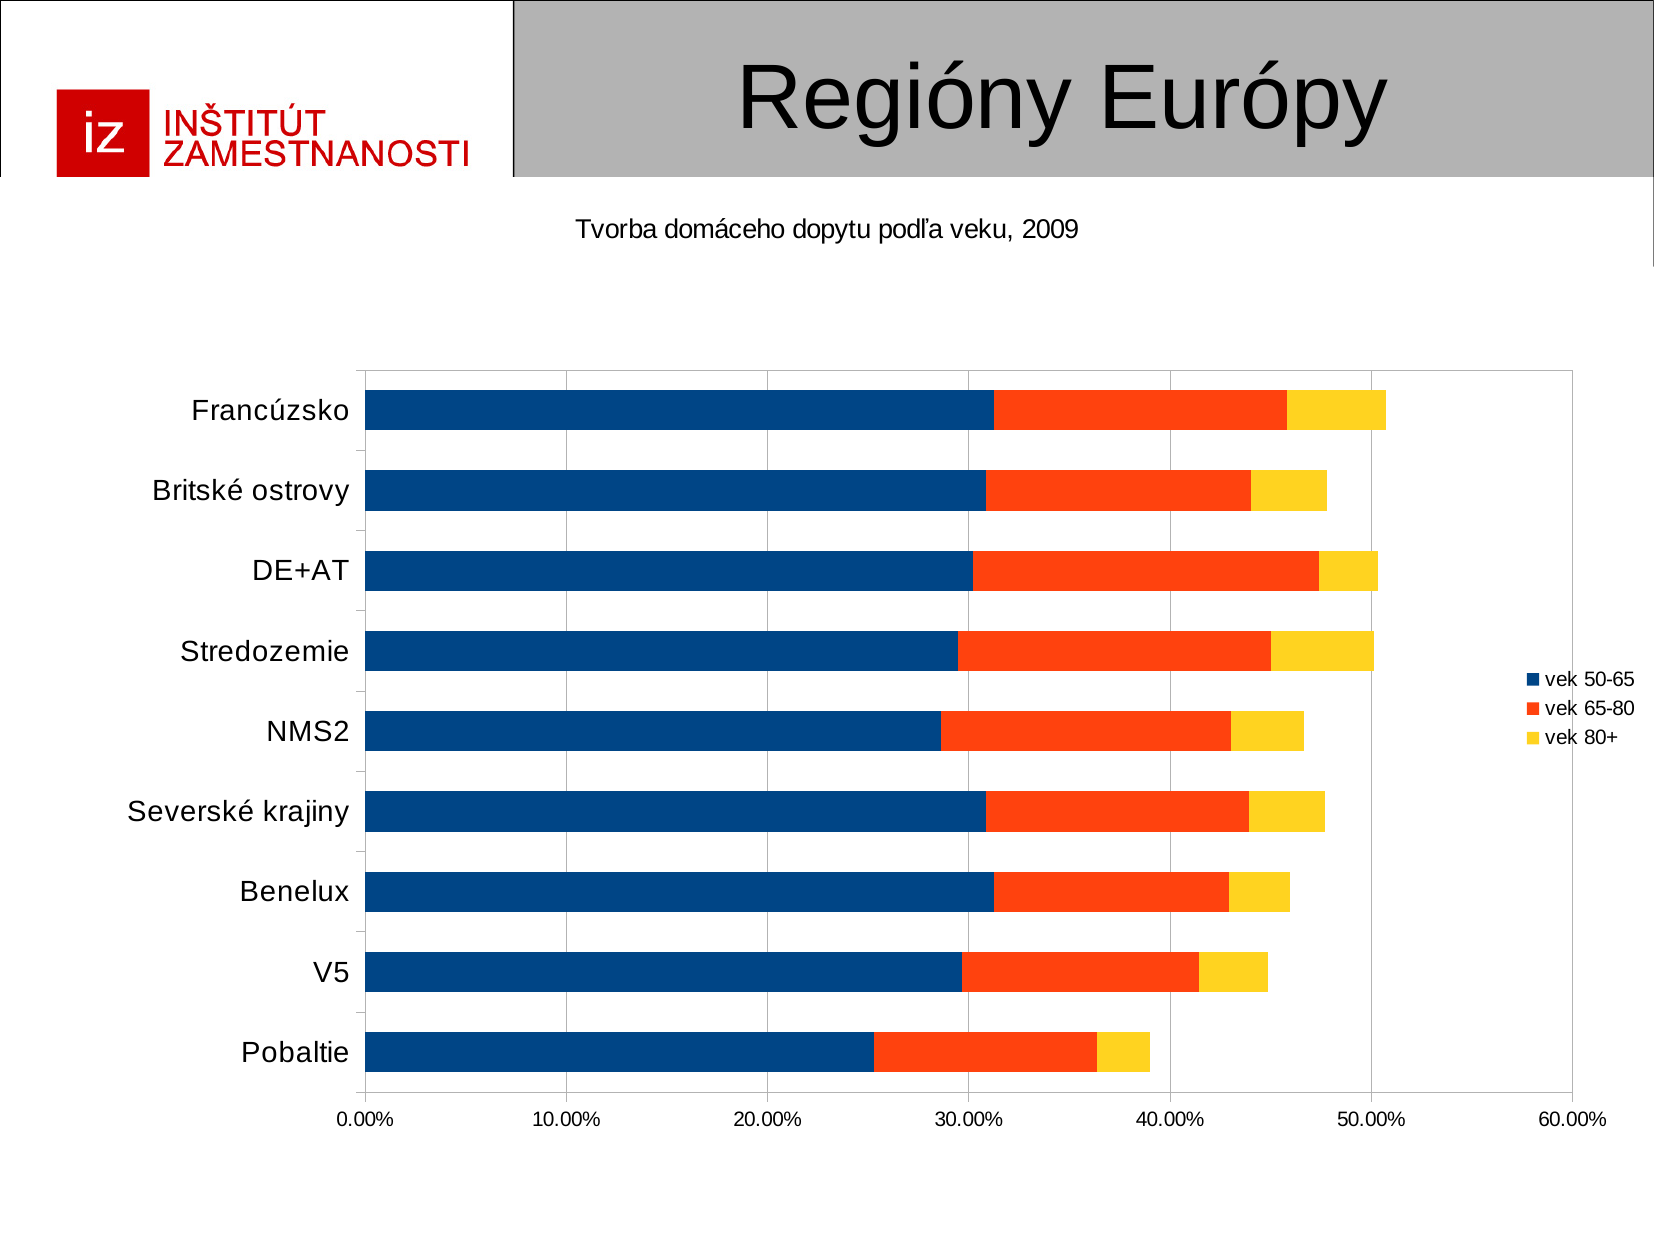

# Regióny Európy
### Chart: Tvorba domáceho dopytu podľa veku, 2009
| Category | vek 50-65 | vek 65-80 | vek 80+ |
|---|---|---|---|
| Pobaltie | 0.25306190602623 | 0.110783140747574 | 0.0262153713702445 |
| V5 | 0.296675975518175 | 0.11786757050055 | 0.0339252977313387 |
| Benelux | 0.312538306129737 | 0.116565158064397 | 0.0306085134486244 |
| Severské krajiny | 0.308339279685095 | 0.130895981793068 | 0.0375142643365481 |
| NMS2 | 0.285872284597078 | 0.144367055748594 | 0.036412312238404 |
| Stredozemie | 0.294571203875777 | 0.15568205967237 | 0.0510517493941018 |
| DE+AT | 0.301793132266355 | 0.172030538174907 | 0.0296152544710148 |
| Britské ostrovy | 0.308577720607757 | 0.131609149511869 | 0.0377847309180388 |
| Francúzsko | 0.312553968632405 | 0.145316547212815 | 0.0496026861076772 |